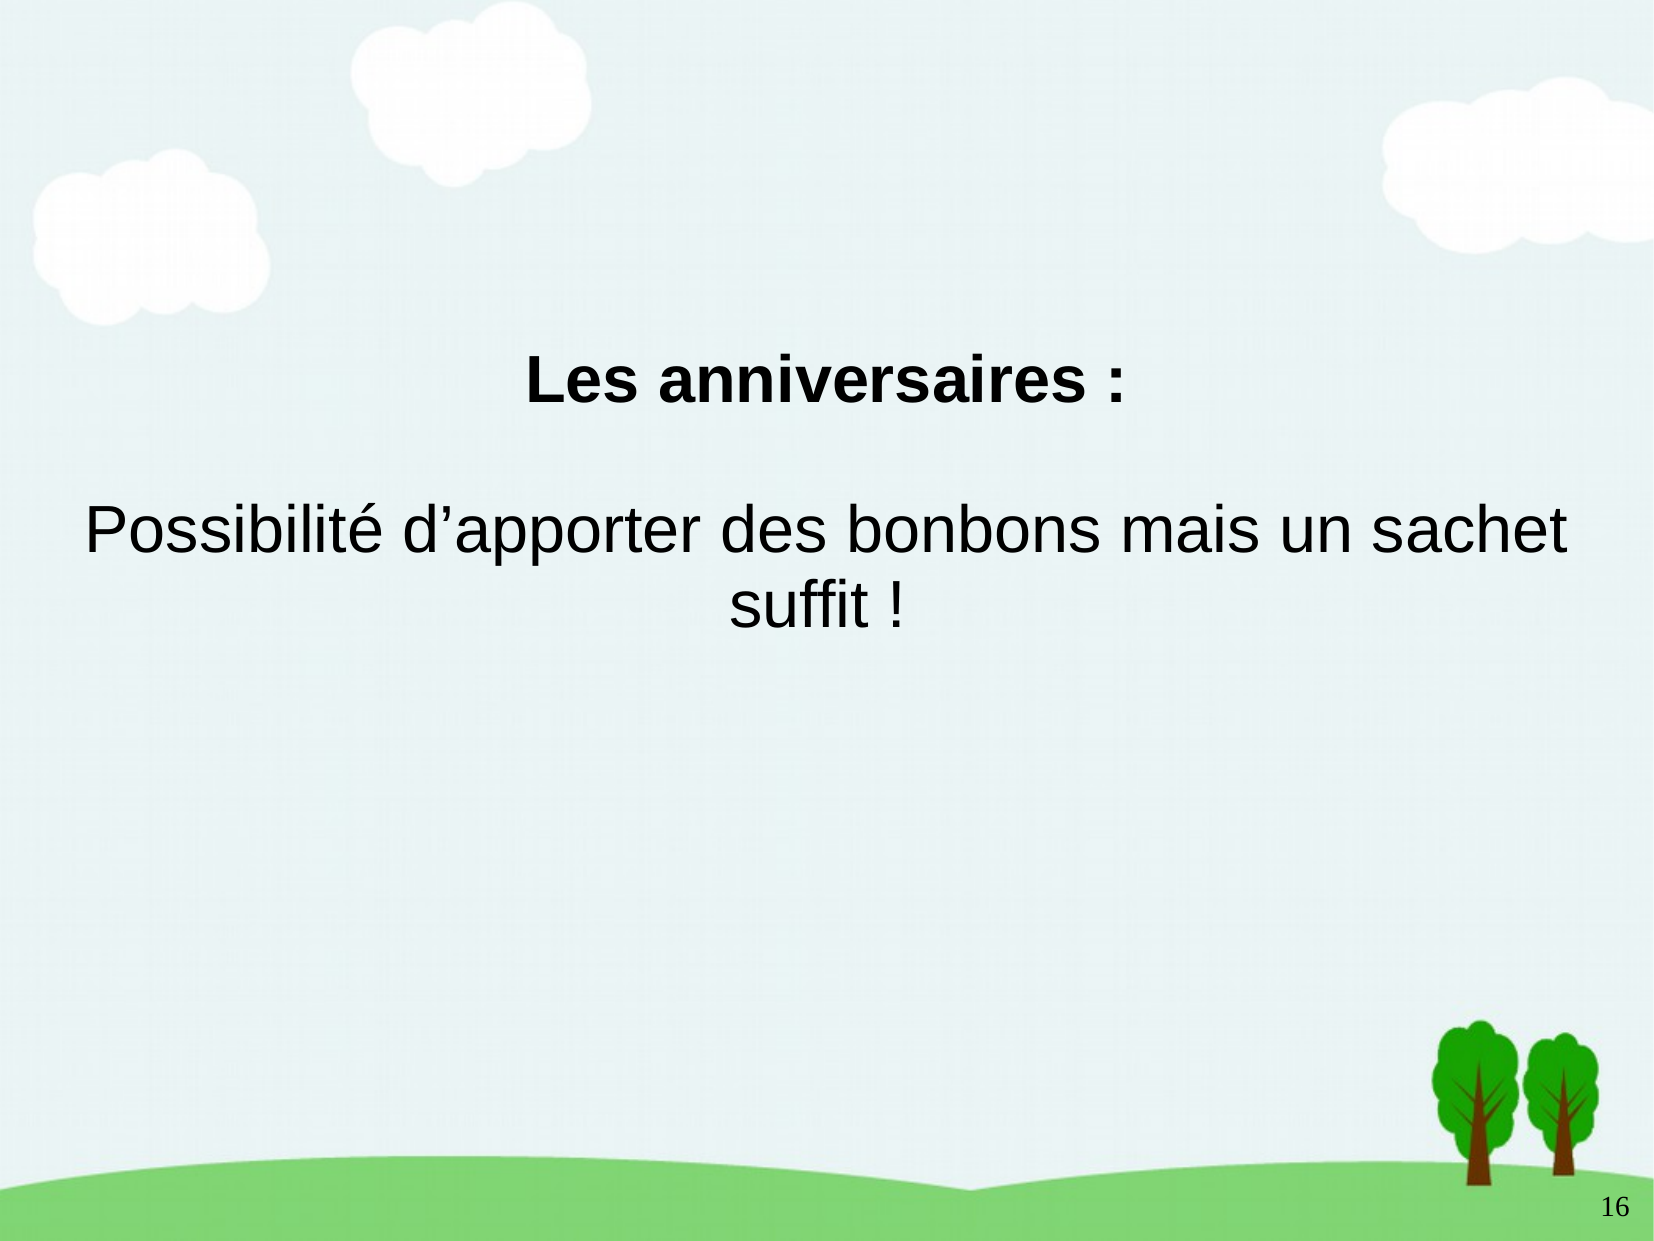

# Les anniversaires :
Possibilité d’apporter des bonbons mais un sachet suffit !
16